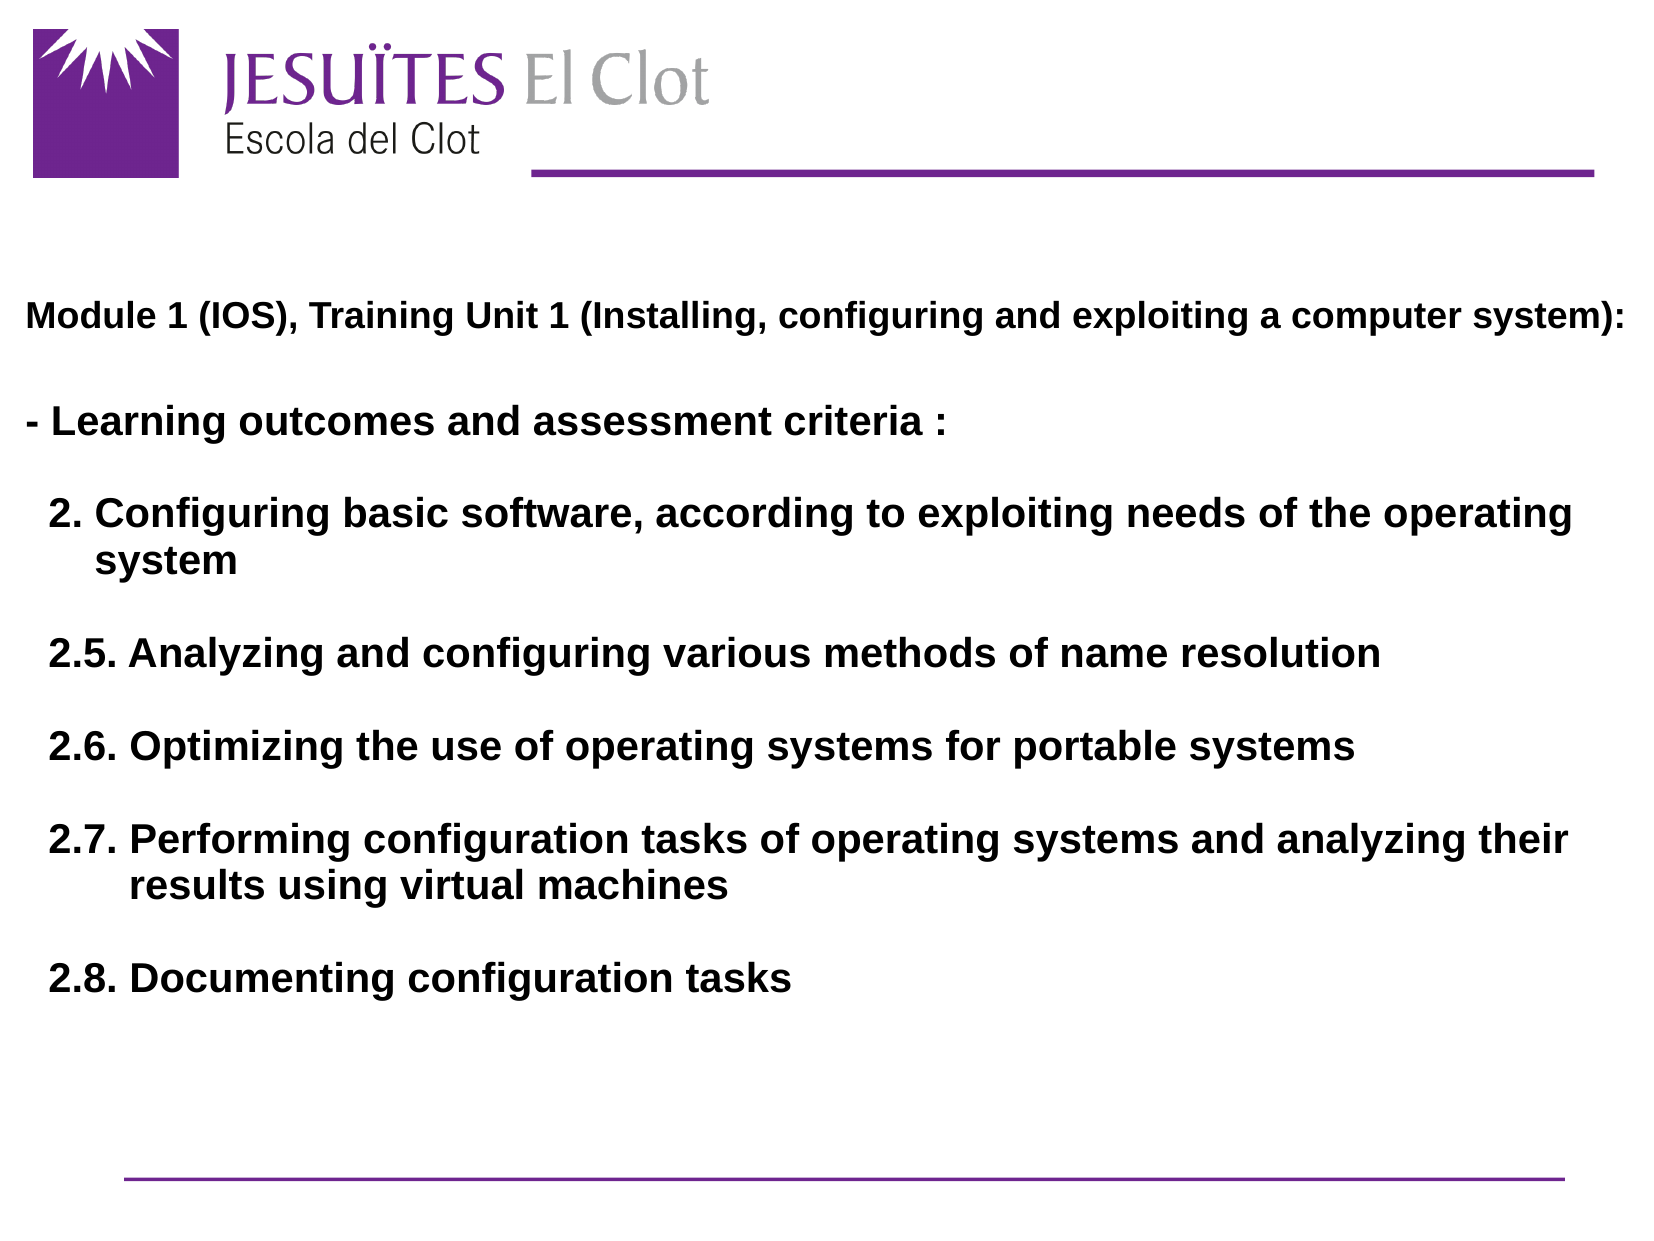

Module 1 (IOS), Training Unit 1 (Installing, configuring and exploiting a computer system):
- Learning outcomes and assessment criteria :
 2. Configuring basic software, according to exploiting needs of the operating
 system
 2.5. Analyzing and configuring various methods of name resolution
 2.6. Optimizing the use of operating systems for portable systems
 2.7. Performing configuration tasks of operating systems and analyzing their
 results using virtual machines
 2.8. Documenting configuration tasks